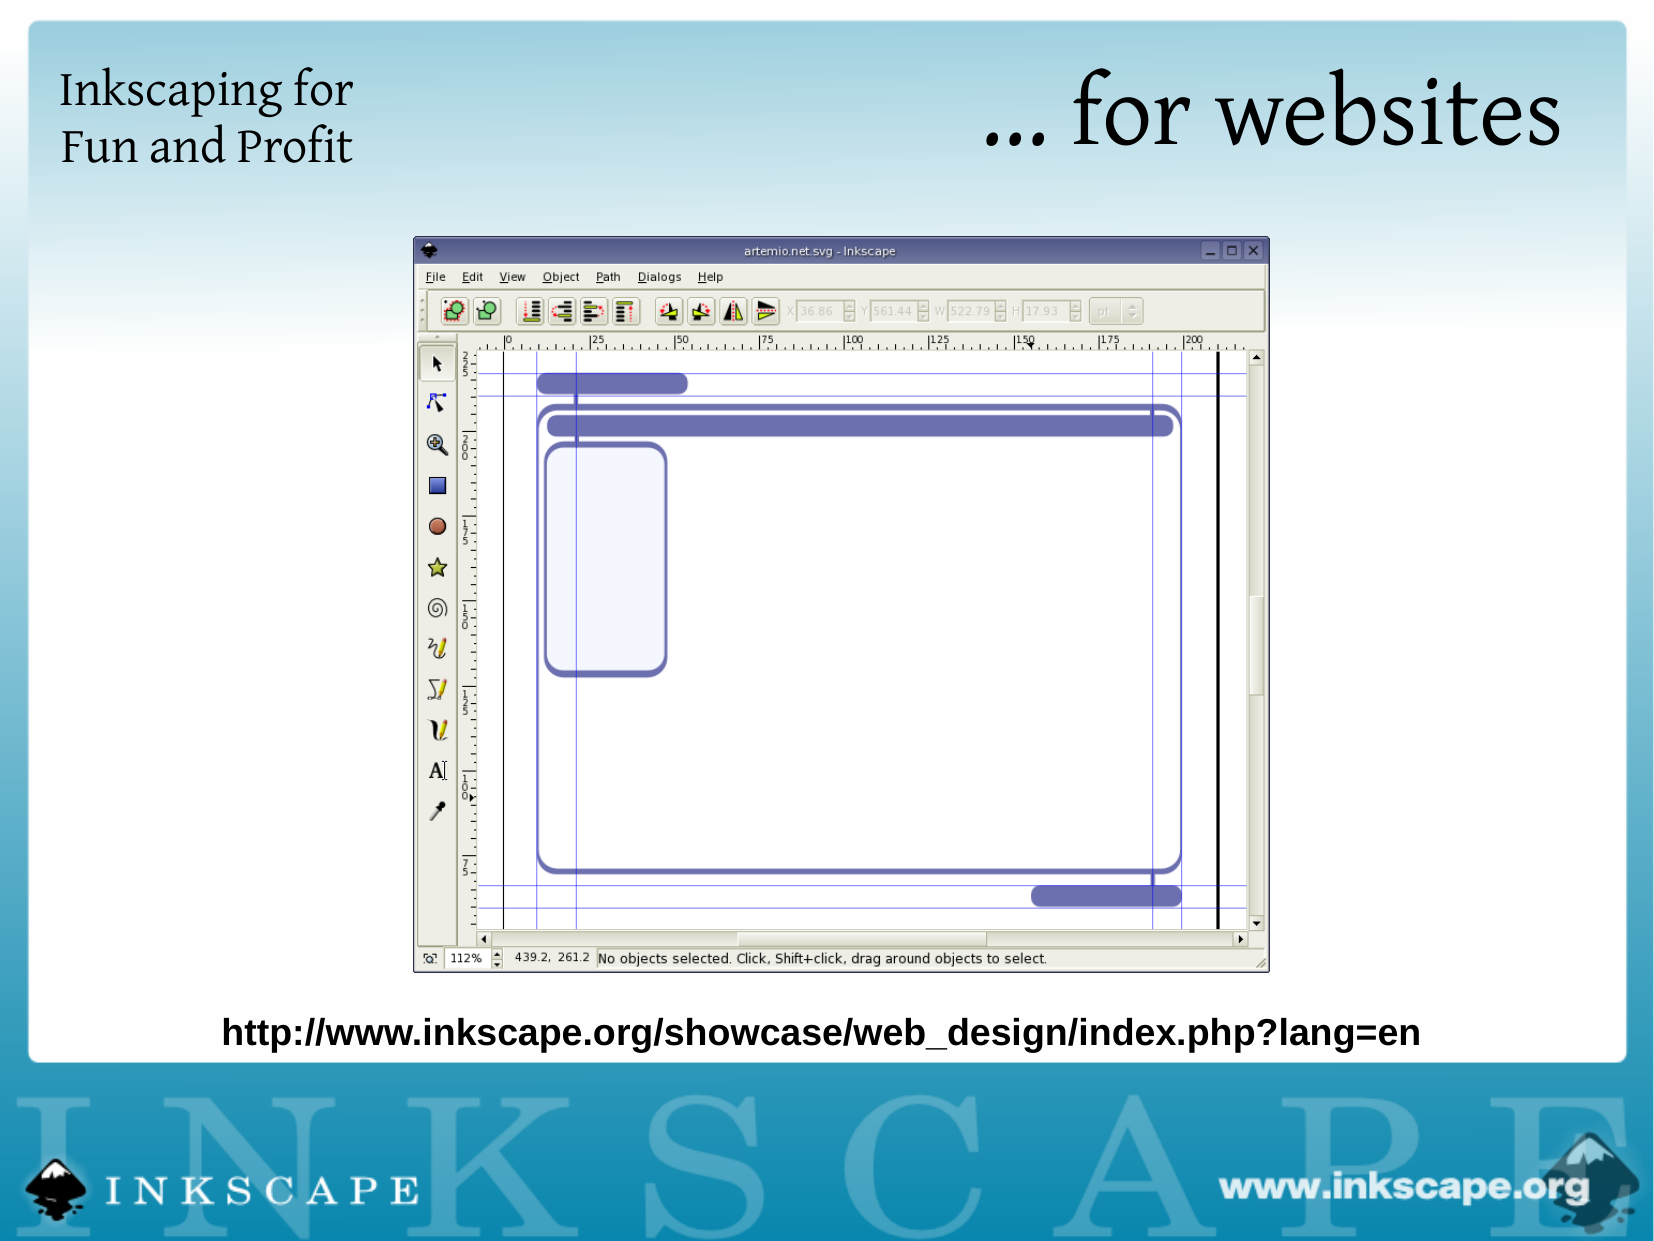

# ... for websites
Inkscaping for
Fun and Profit
http://www.inkscape.org/showcase/web_design/index.php?lang=en